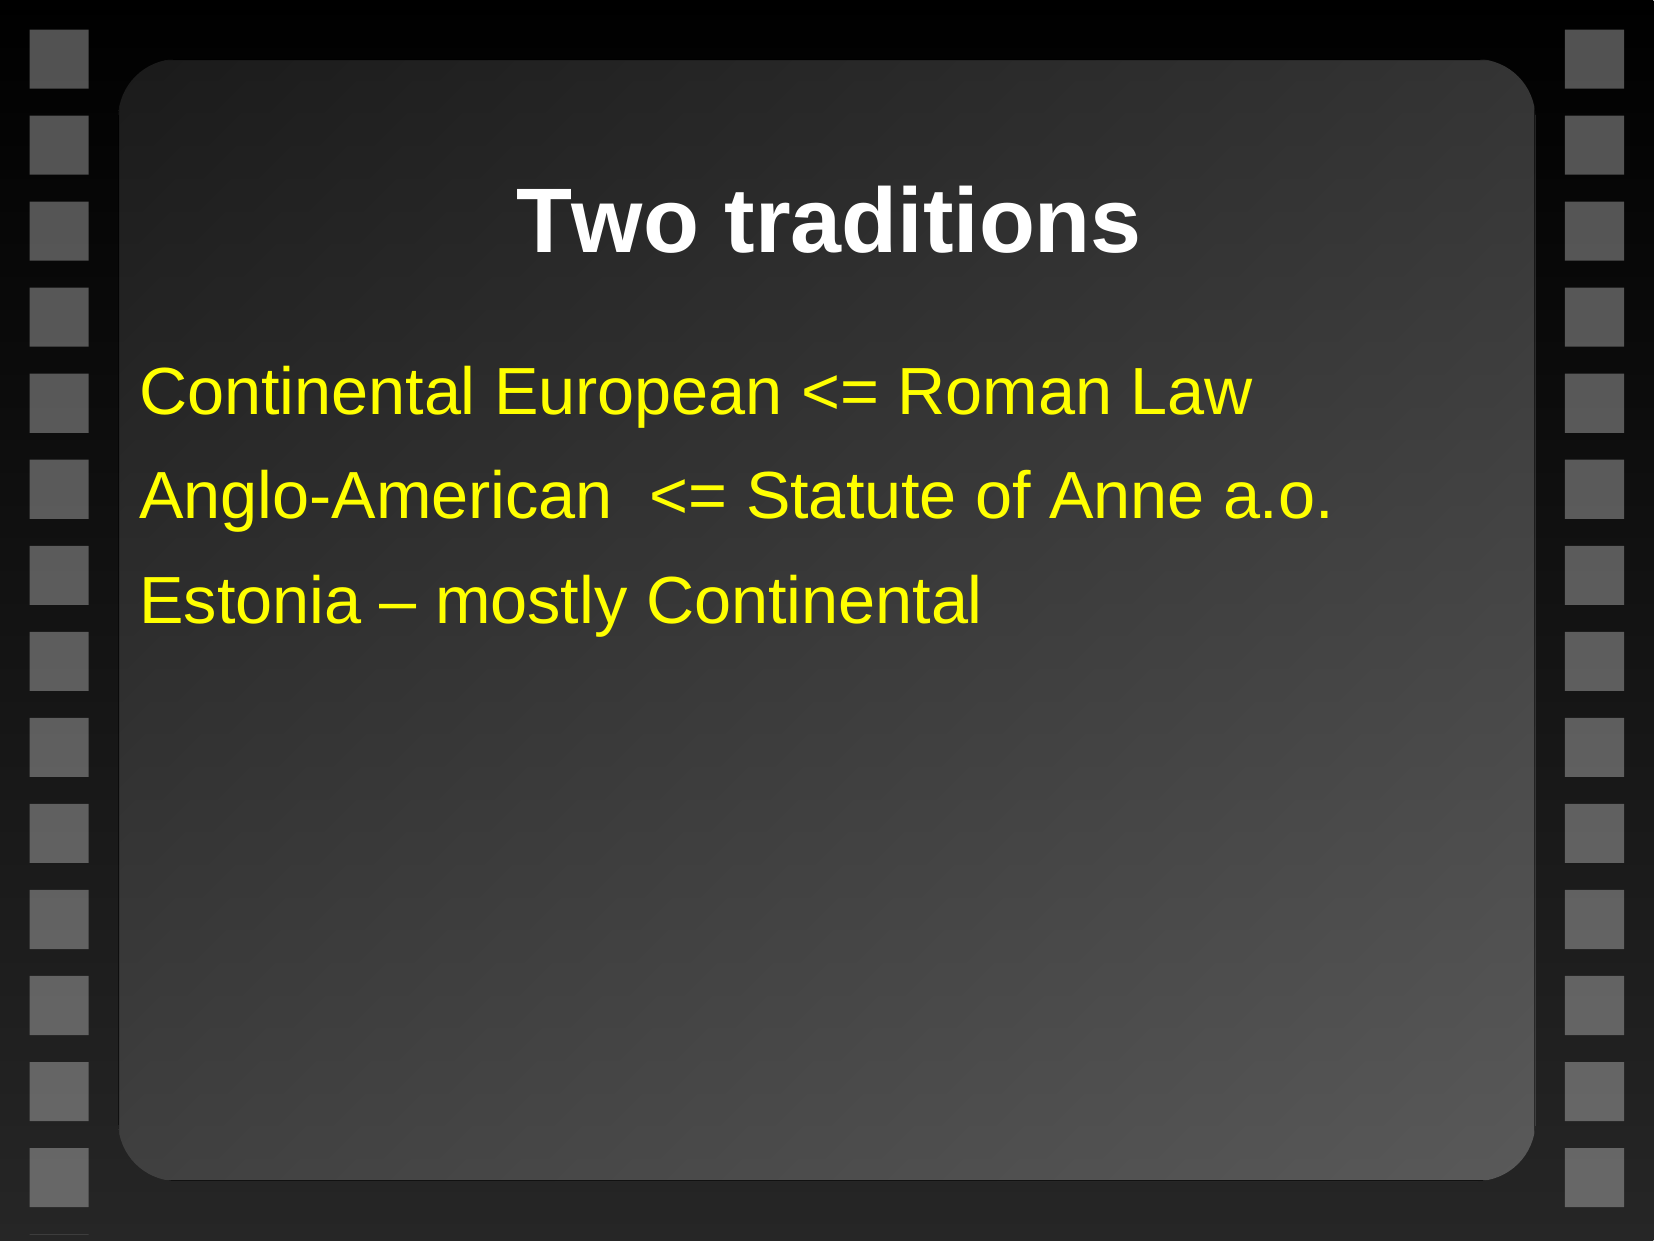

# Two traditions
Continental European <= Roman Law
Anglo-American <= Statute of Anne a.o.
Estonia – mostly Continental